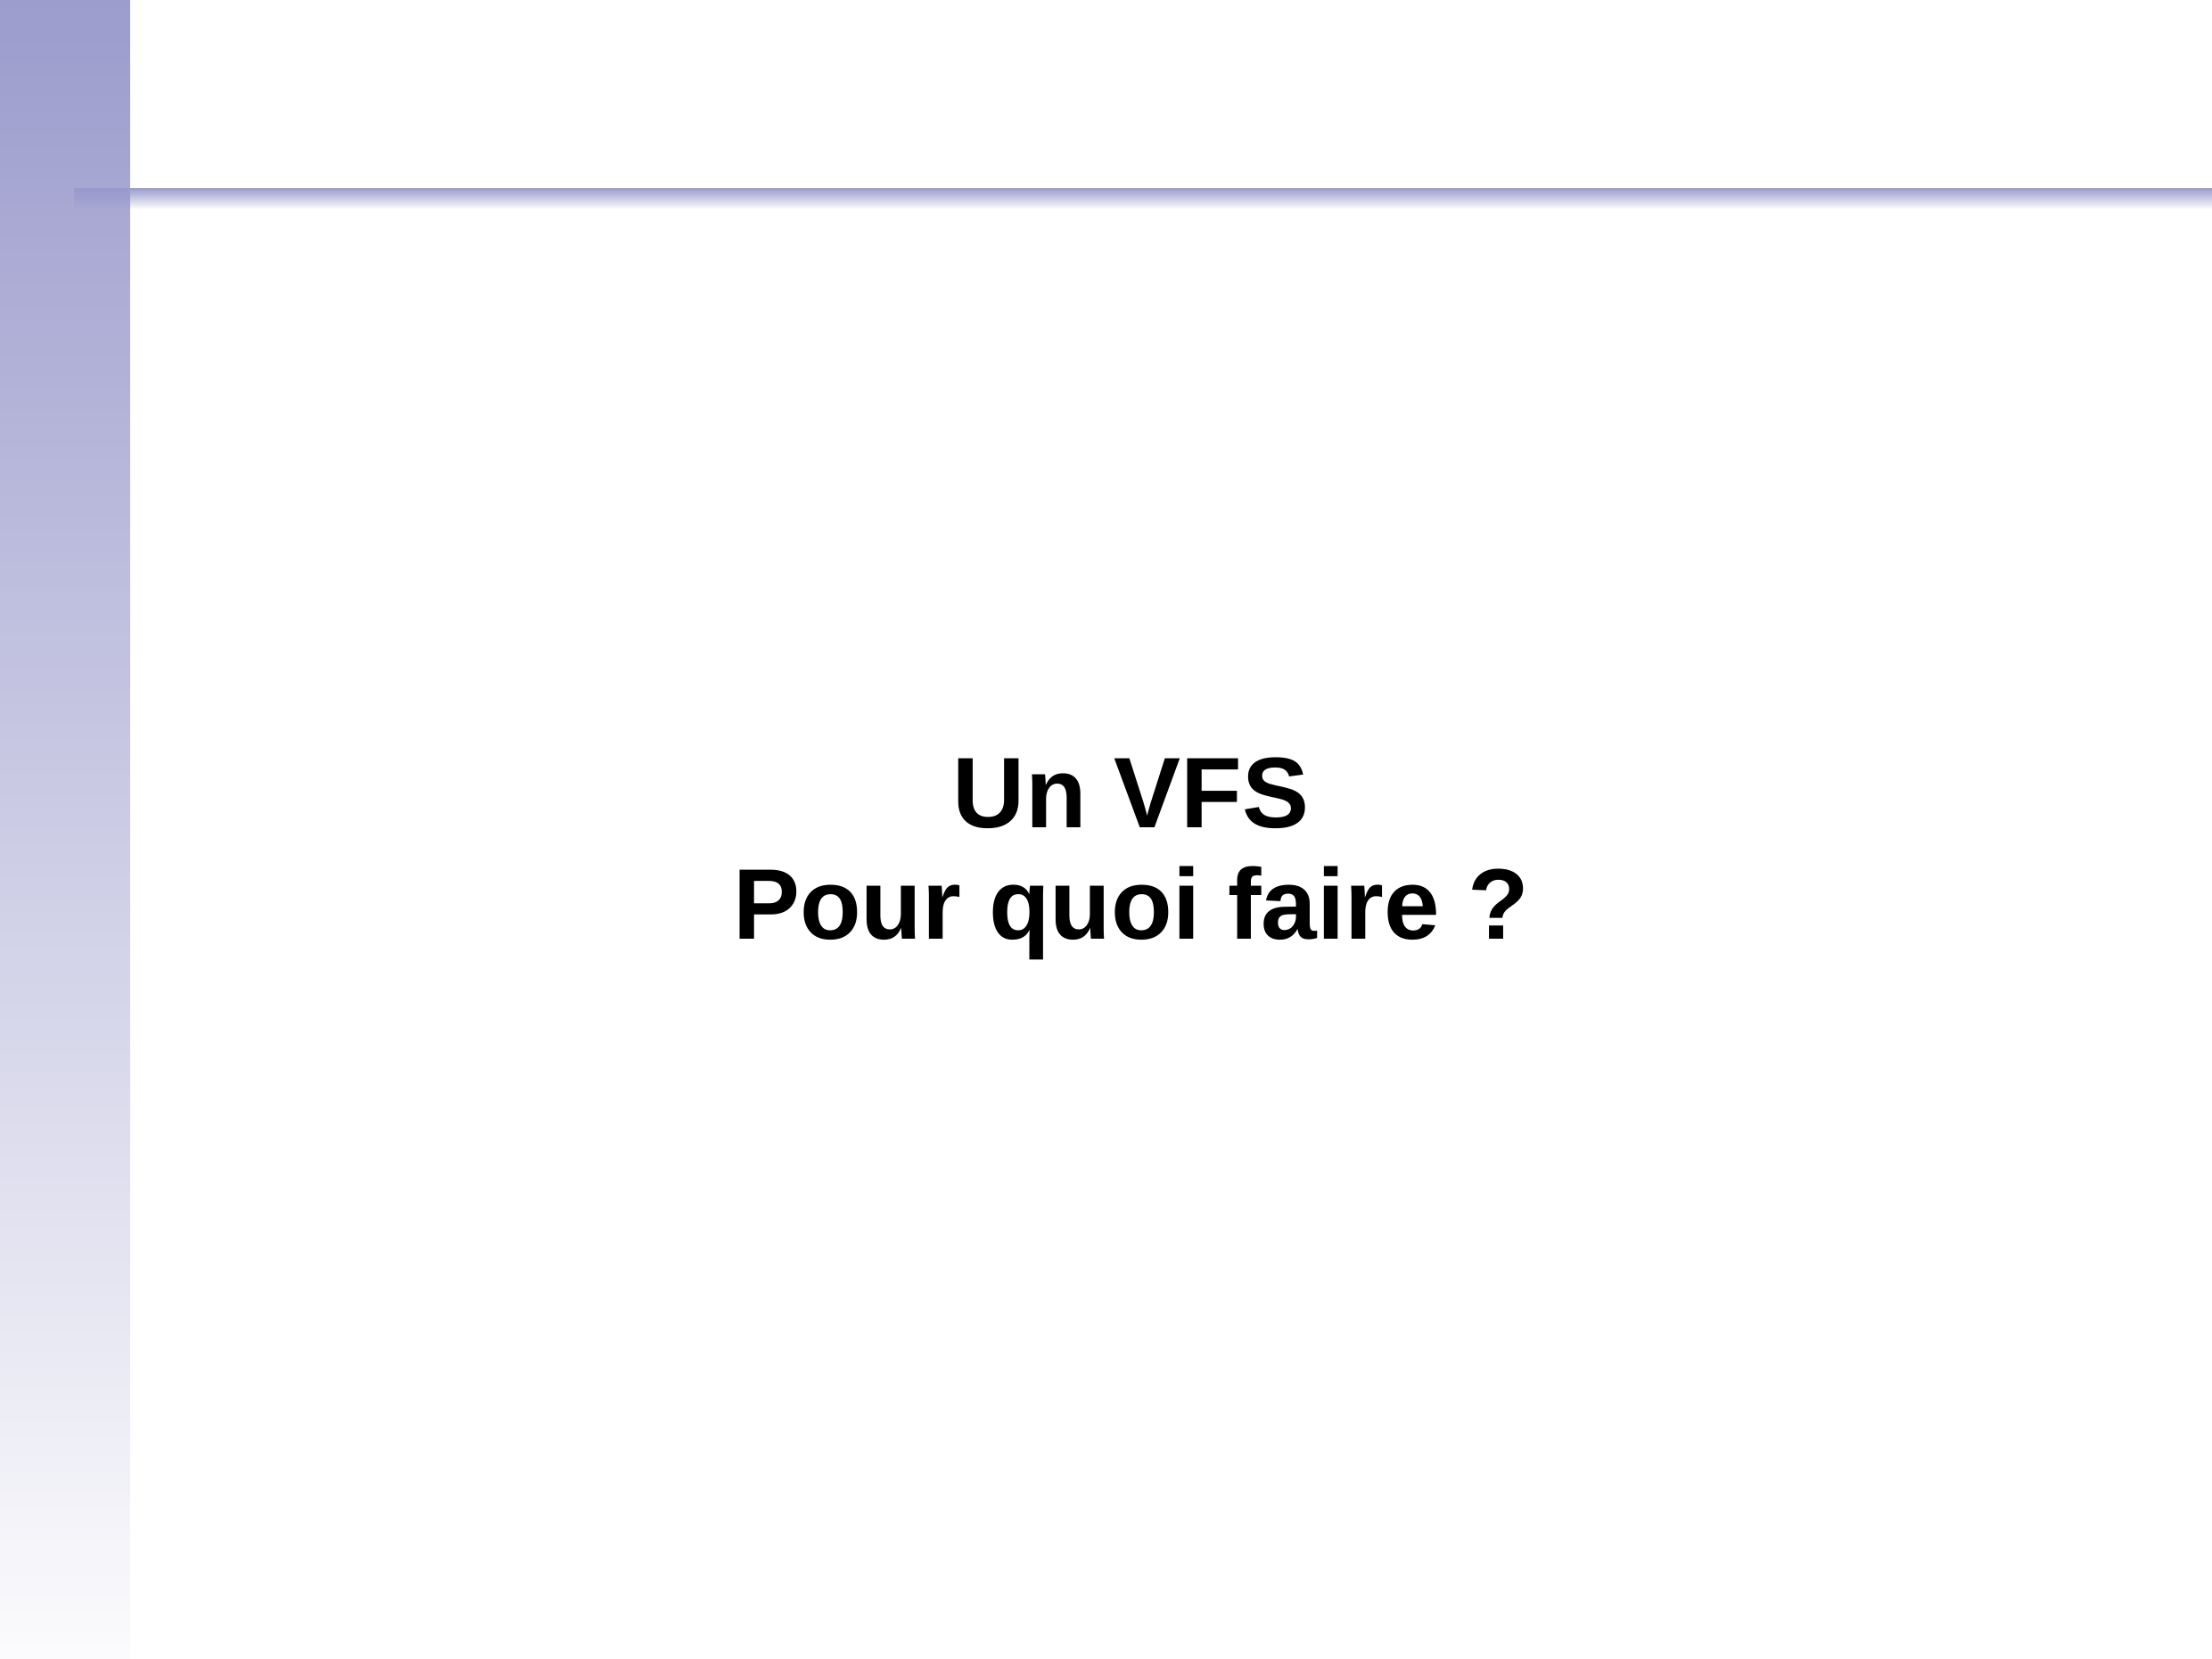

#
Un VFS
Pour quoi faire ?